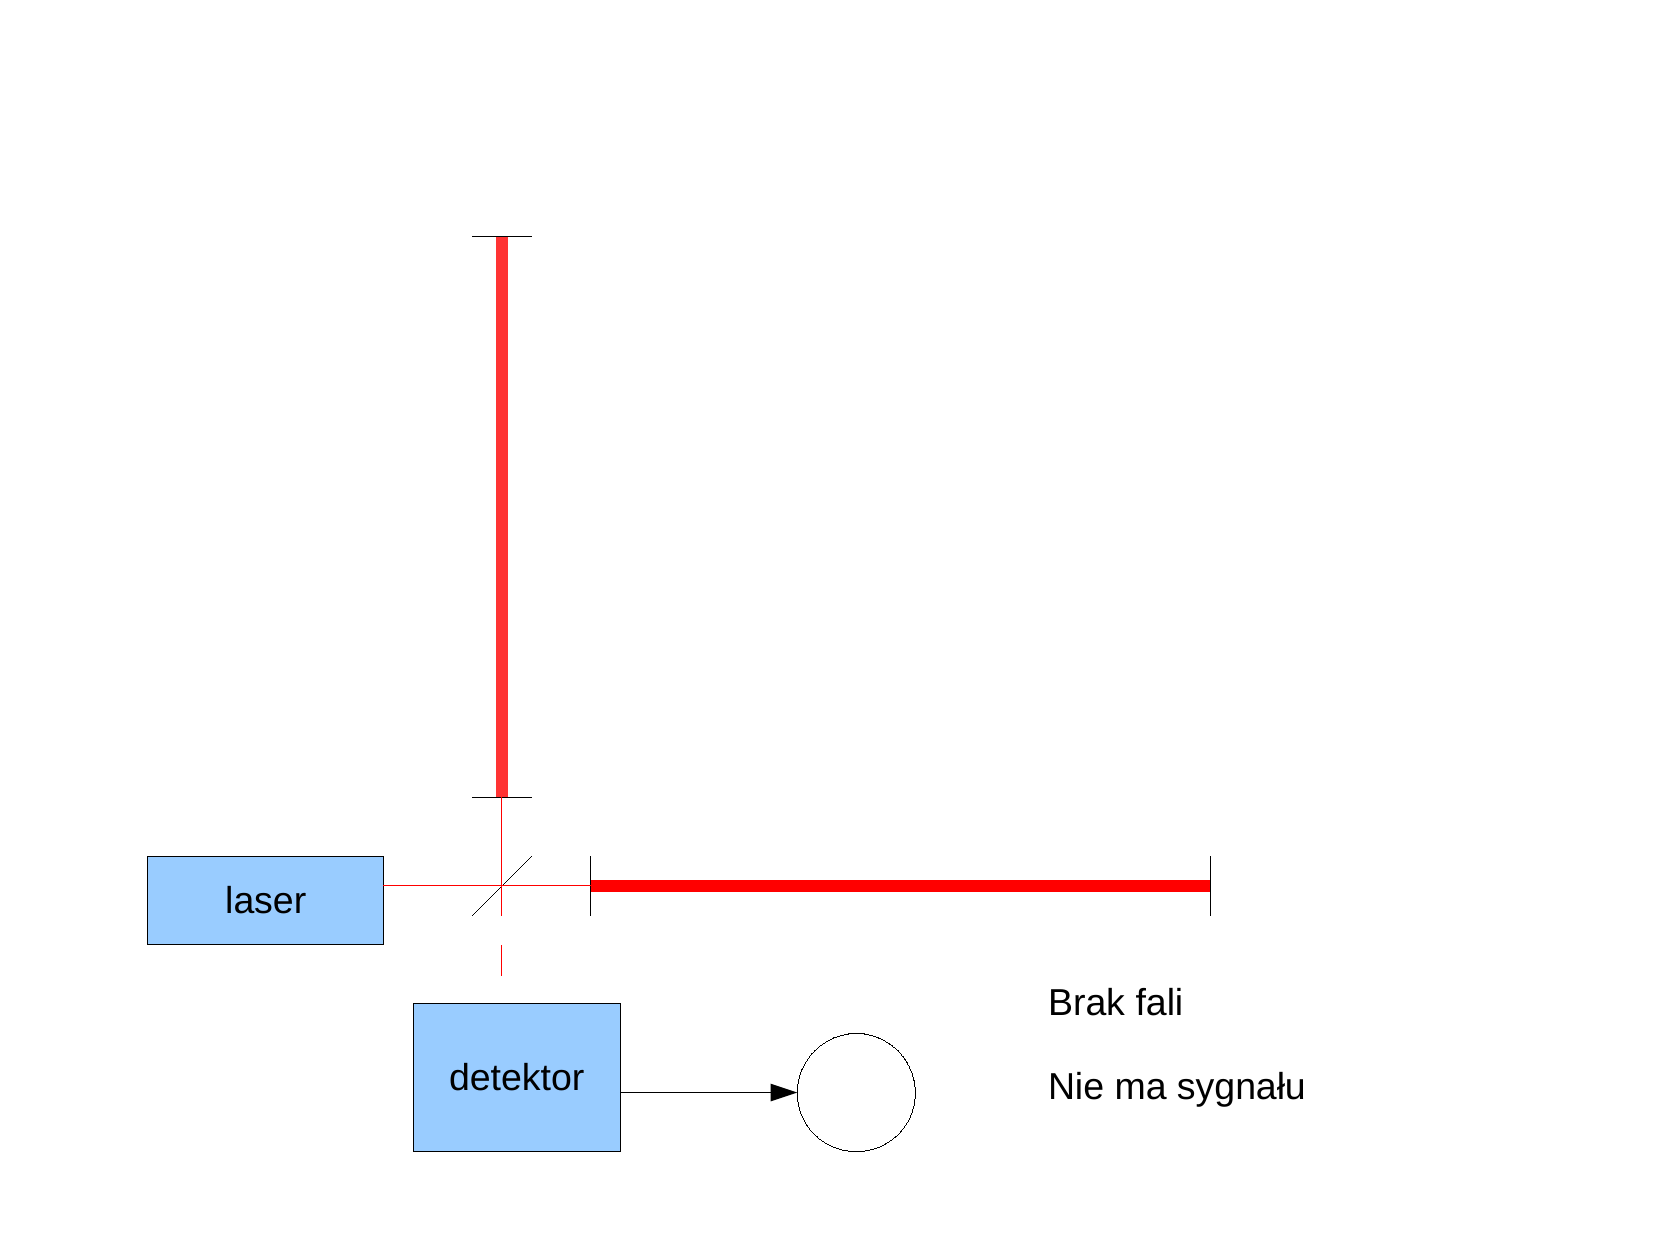

laser
Brak fali
Nie ma sygnału
detektor